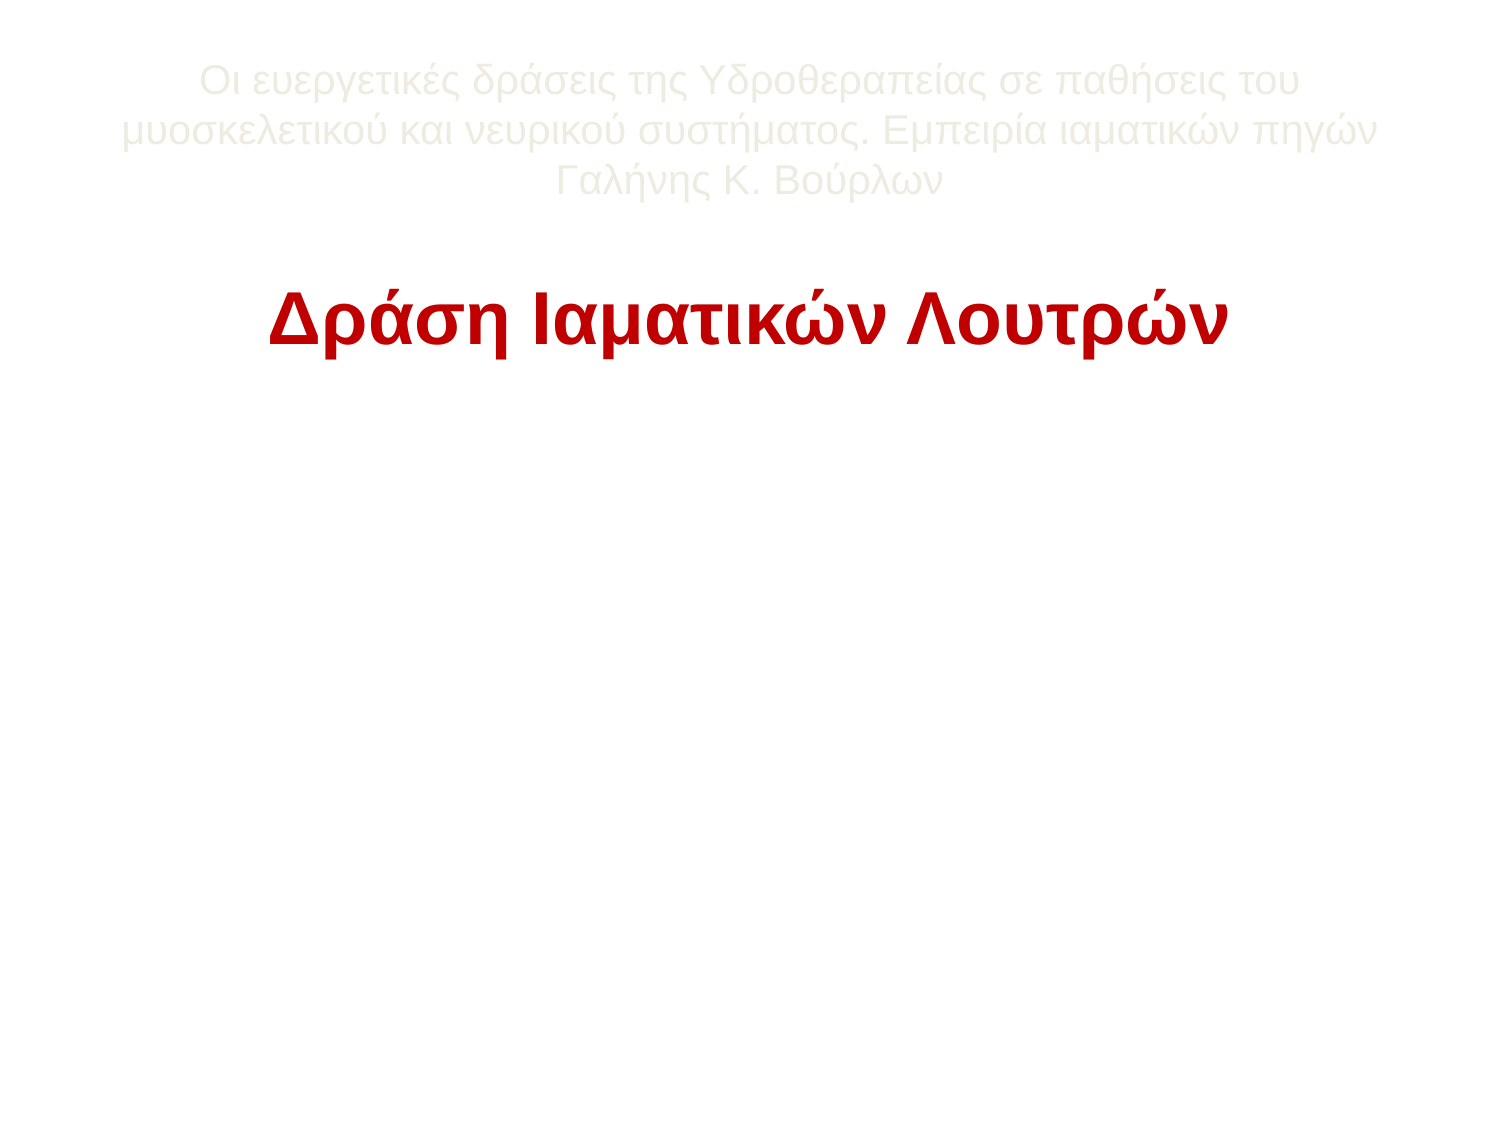

# Οι ευεργετικές δράσεις της Υδροθεραπείας σε παθήσεις του μυοσκελετικού και νευρικού συστήματος. Εμπειρία ιαματικών πηγών Γαλήνης Κ. Βούρλων
Δράση Ιαματικών Λουτρών
 Τα ιαματικά νερά δρουν μέσω της θερμοκρασίας, της μηχανικής πίεσης και της χημικής επίδρασης των διαλυμένων ουσιών. Δρουν στις δερματικές νευρικές απολήξεις και μέσω της απορρόφησης των ουσιών από το δέρμα και το αναπνευστικό σε όλο τον οργανισμό.